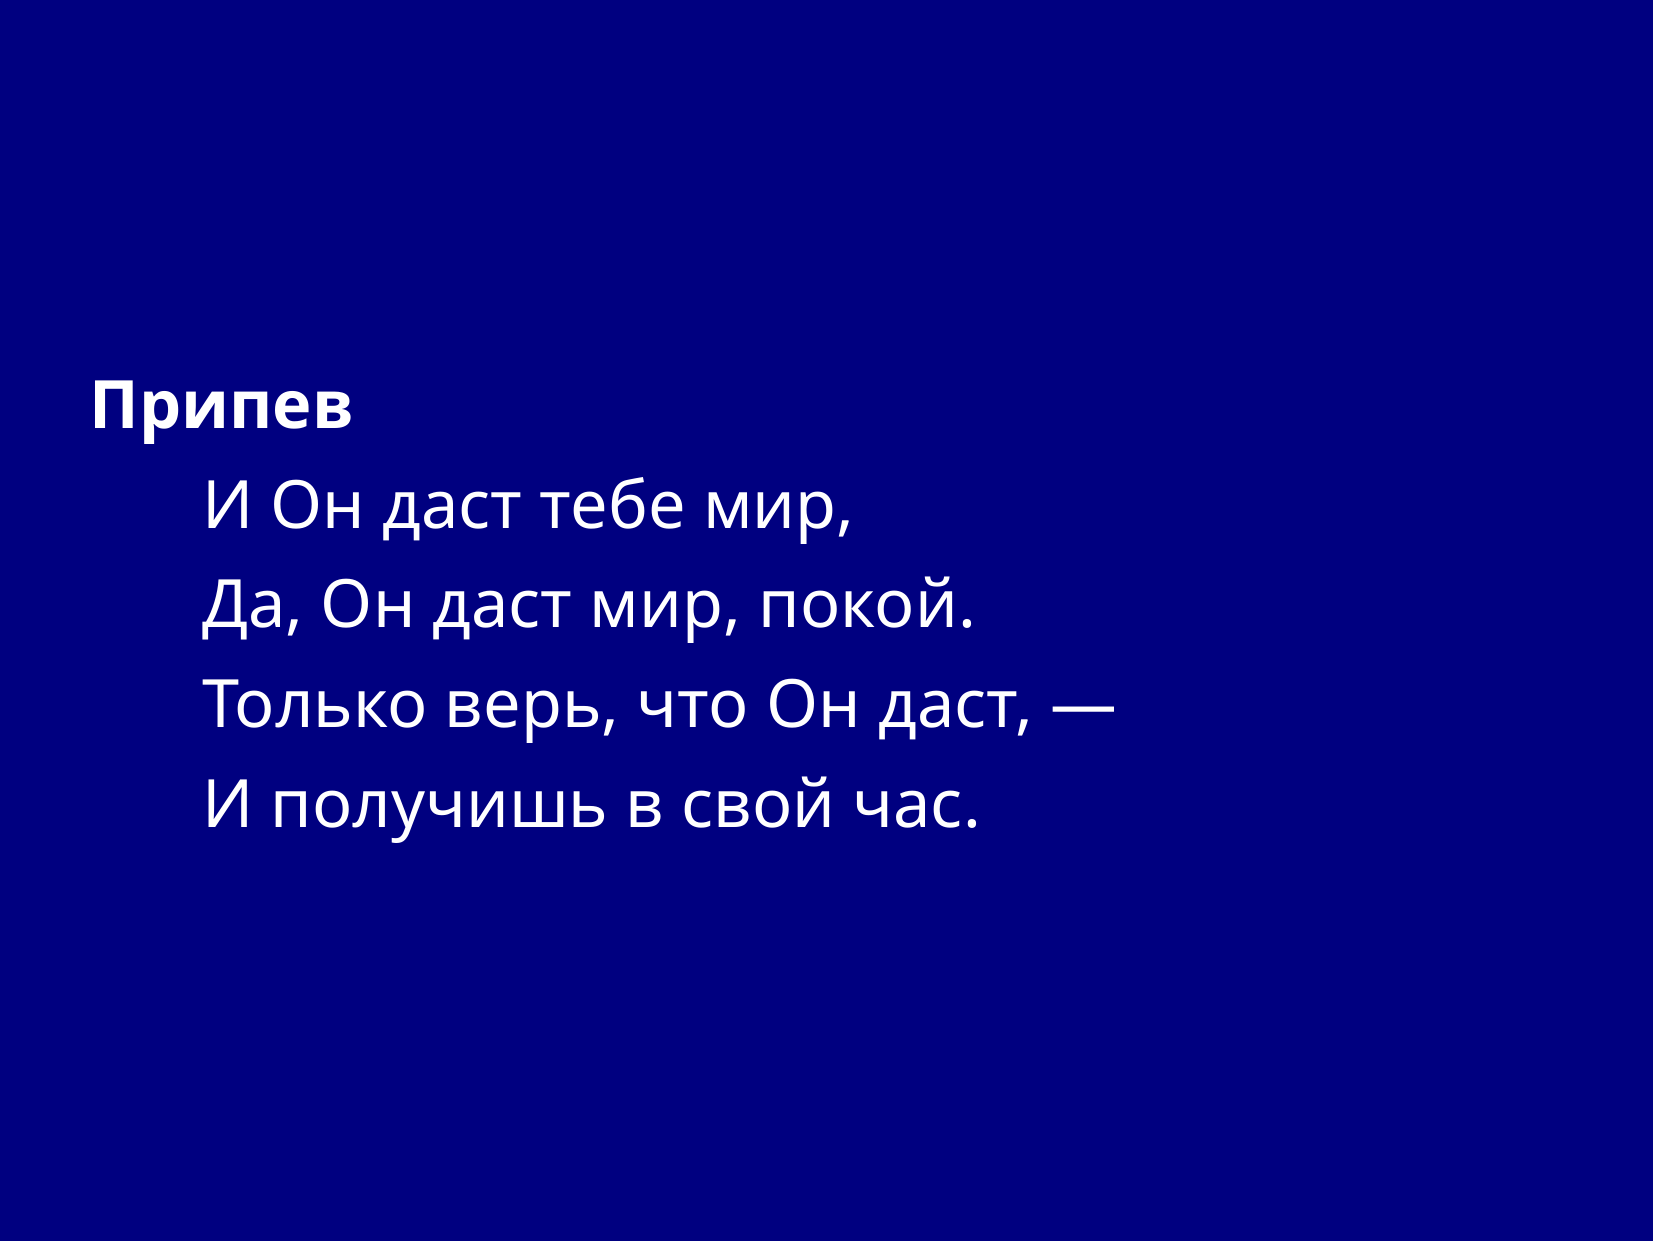

Припев
	И Он даст тебе мир,
	Да, Он даст мир, покой.
	Только верь, что Он даст, —
	И получишь в свой час.